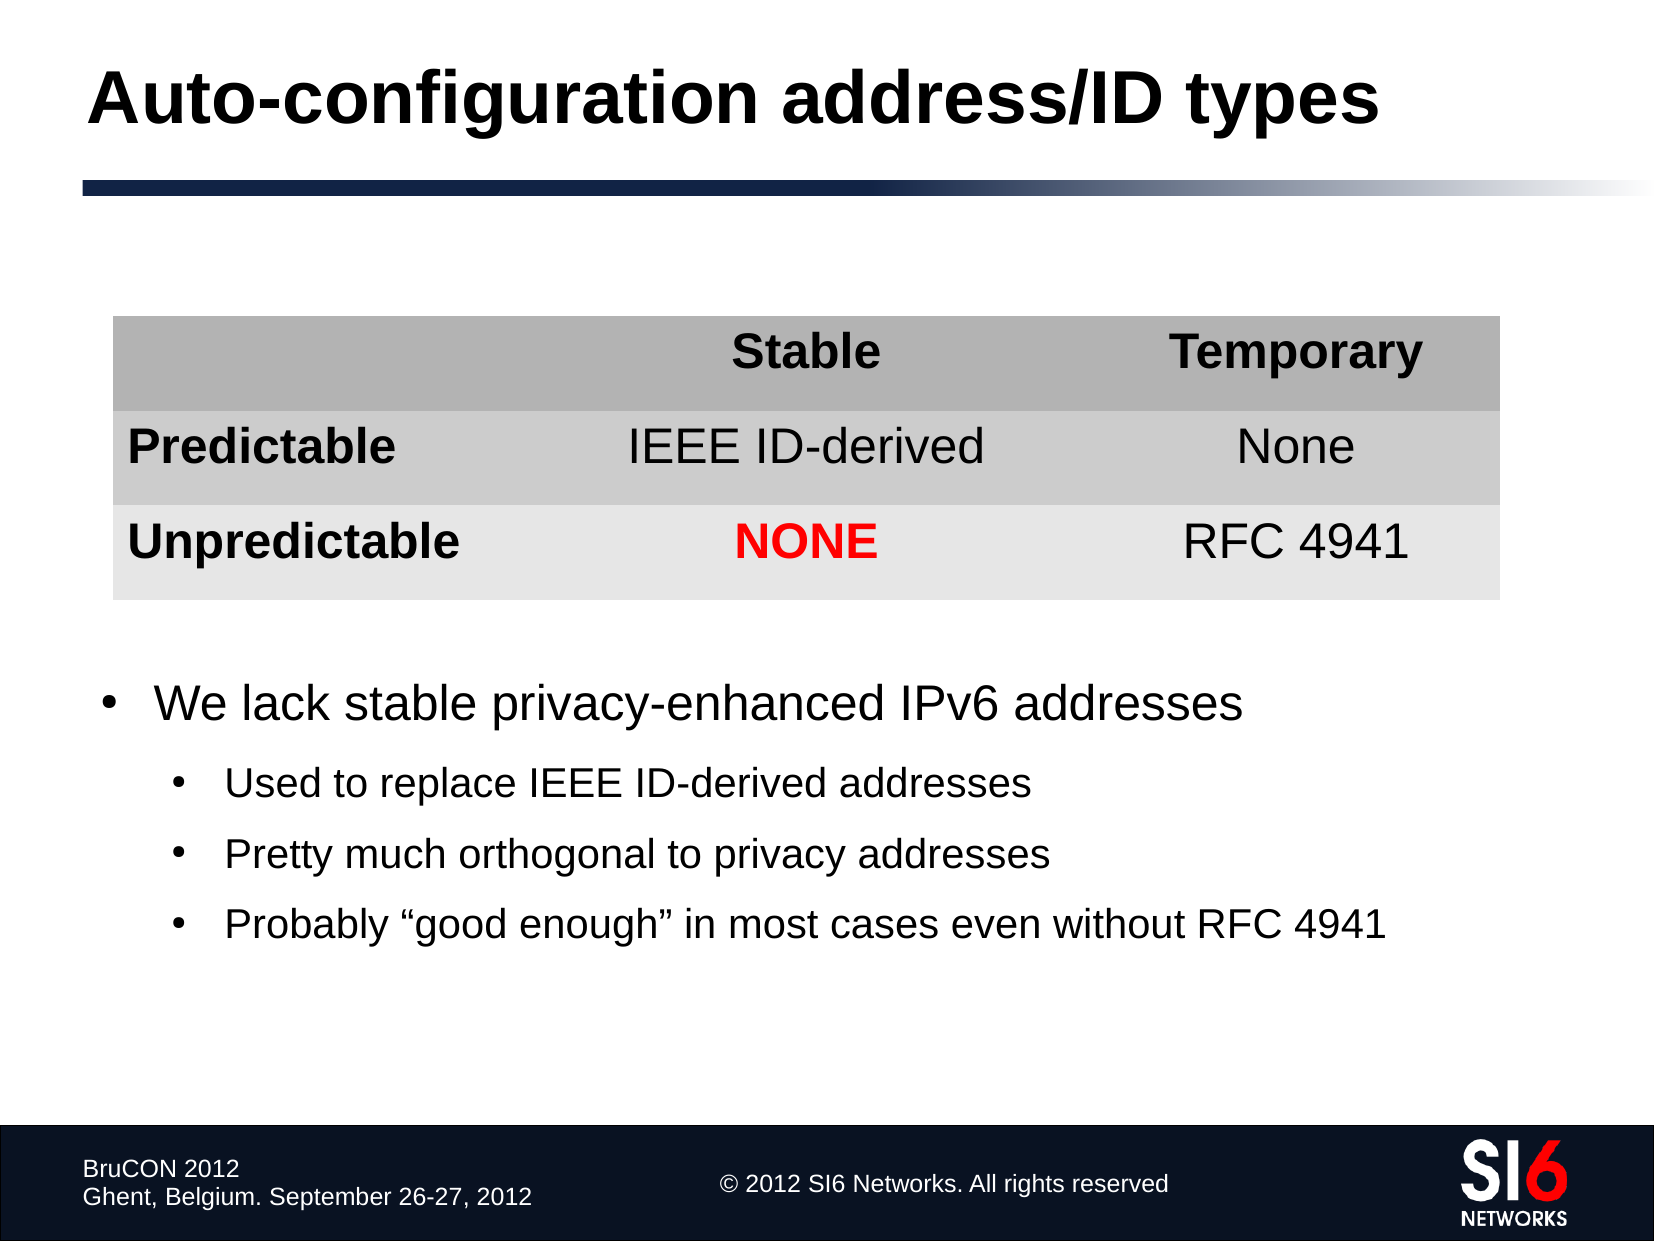

# Auto-configuration address/ID types
| | Stable | Temporary |
| --- | --- | --- |
| Predictable | IEEE ID-derived | None |
| Unpredictable | NONE | RFC 4941 |
We lack stable privacy-enhanced IPv6 addresses
Used to replace IEEE ID-derived addresses
Pretty much orthogonal to privacy addresses
Probably “good enough” in most cases even without RFC 4941